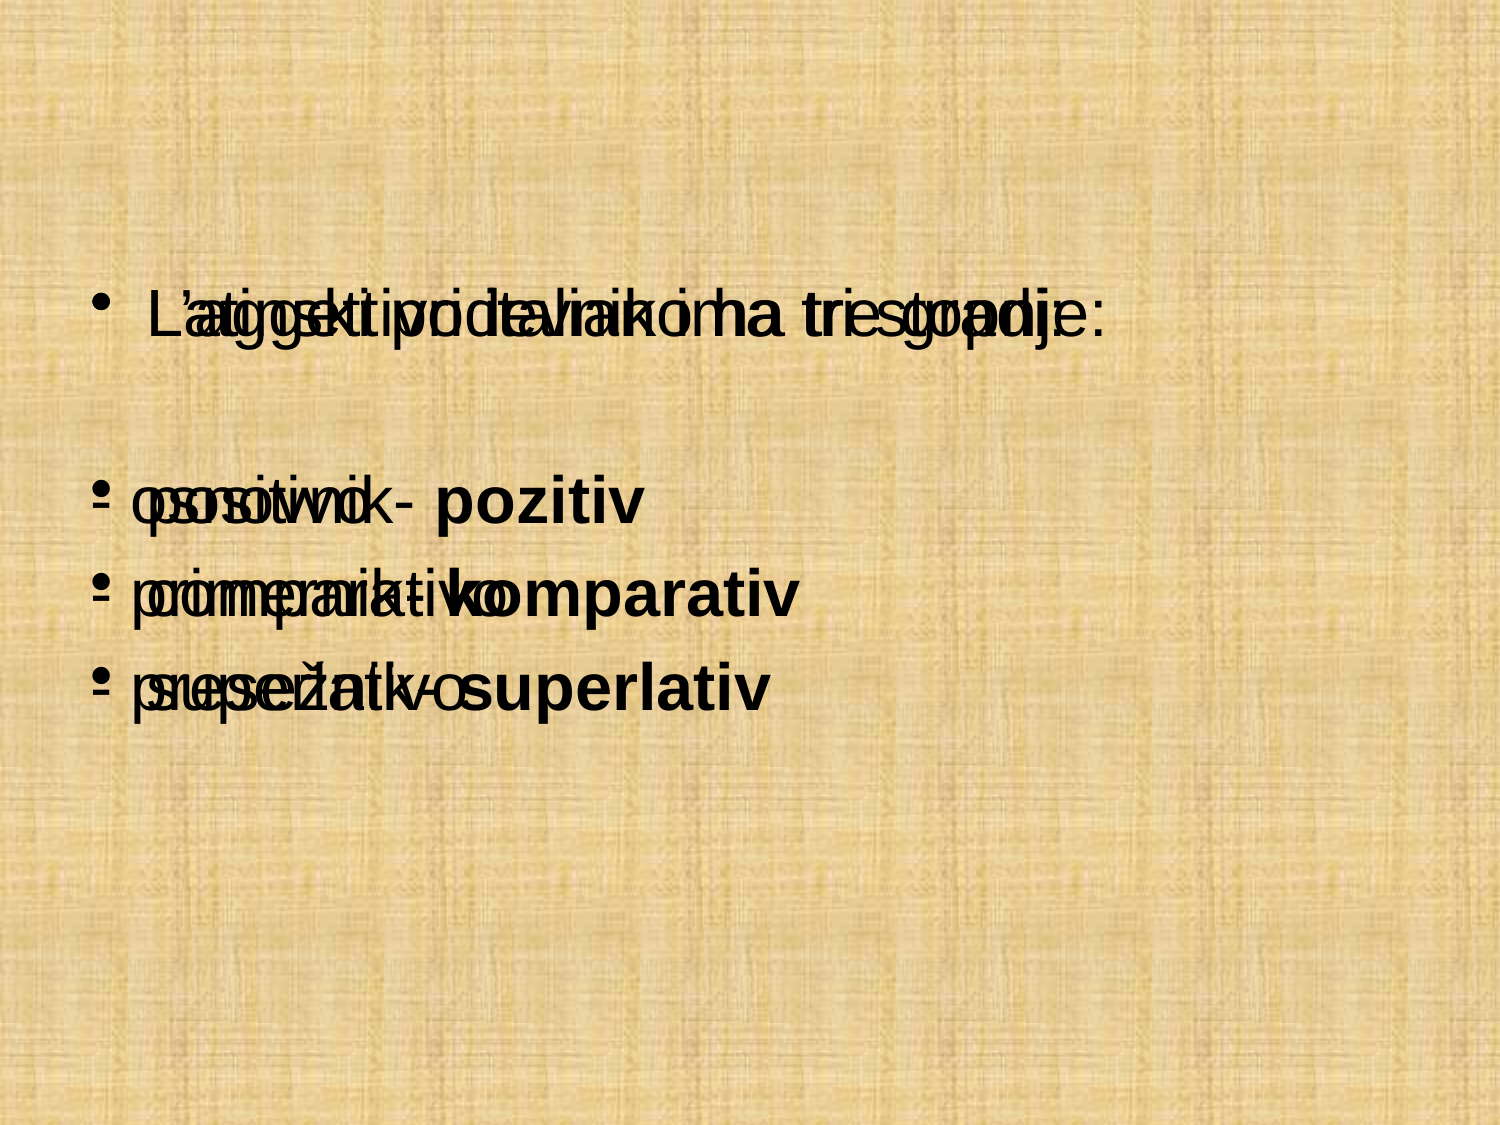

#
Latinski pridevnik ima tri stopnje:
- osnovnik- pozitiv
- primernik- komparativ
- presežnik- superlativ
L’aggettivo italiano ha tre gradi:
positivo
comparativo
superlativo